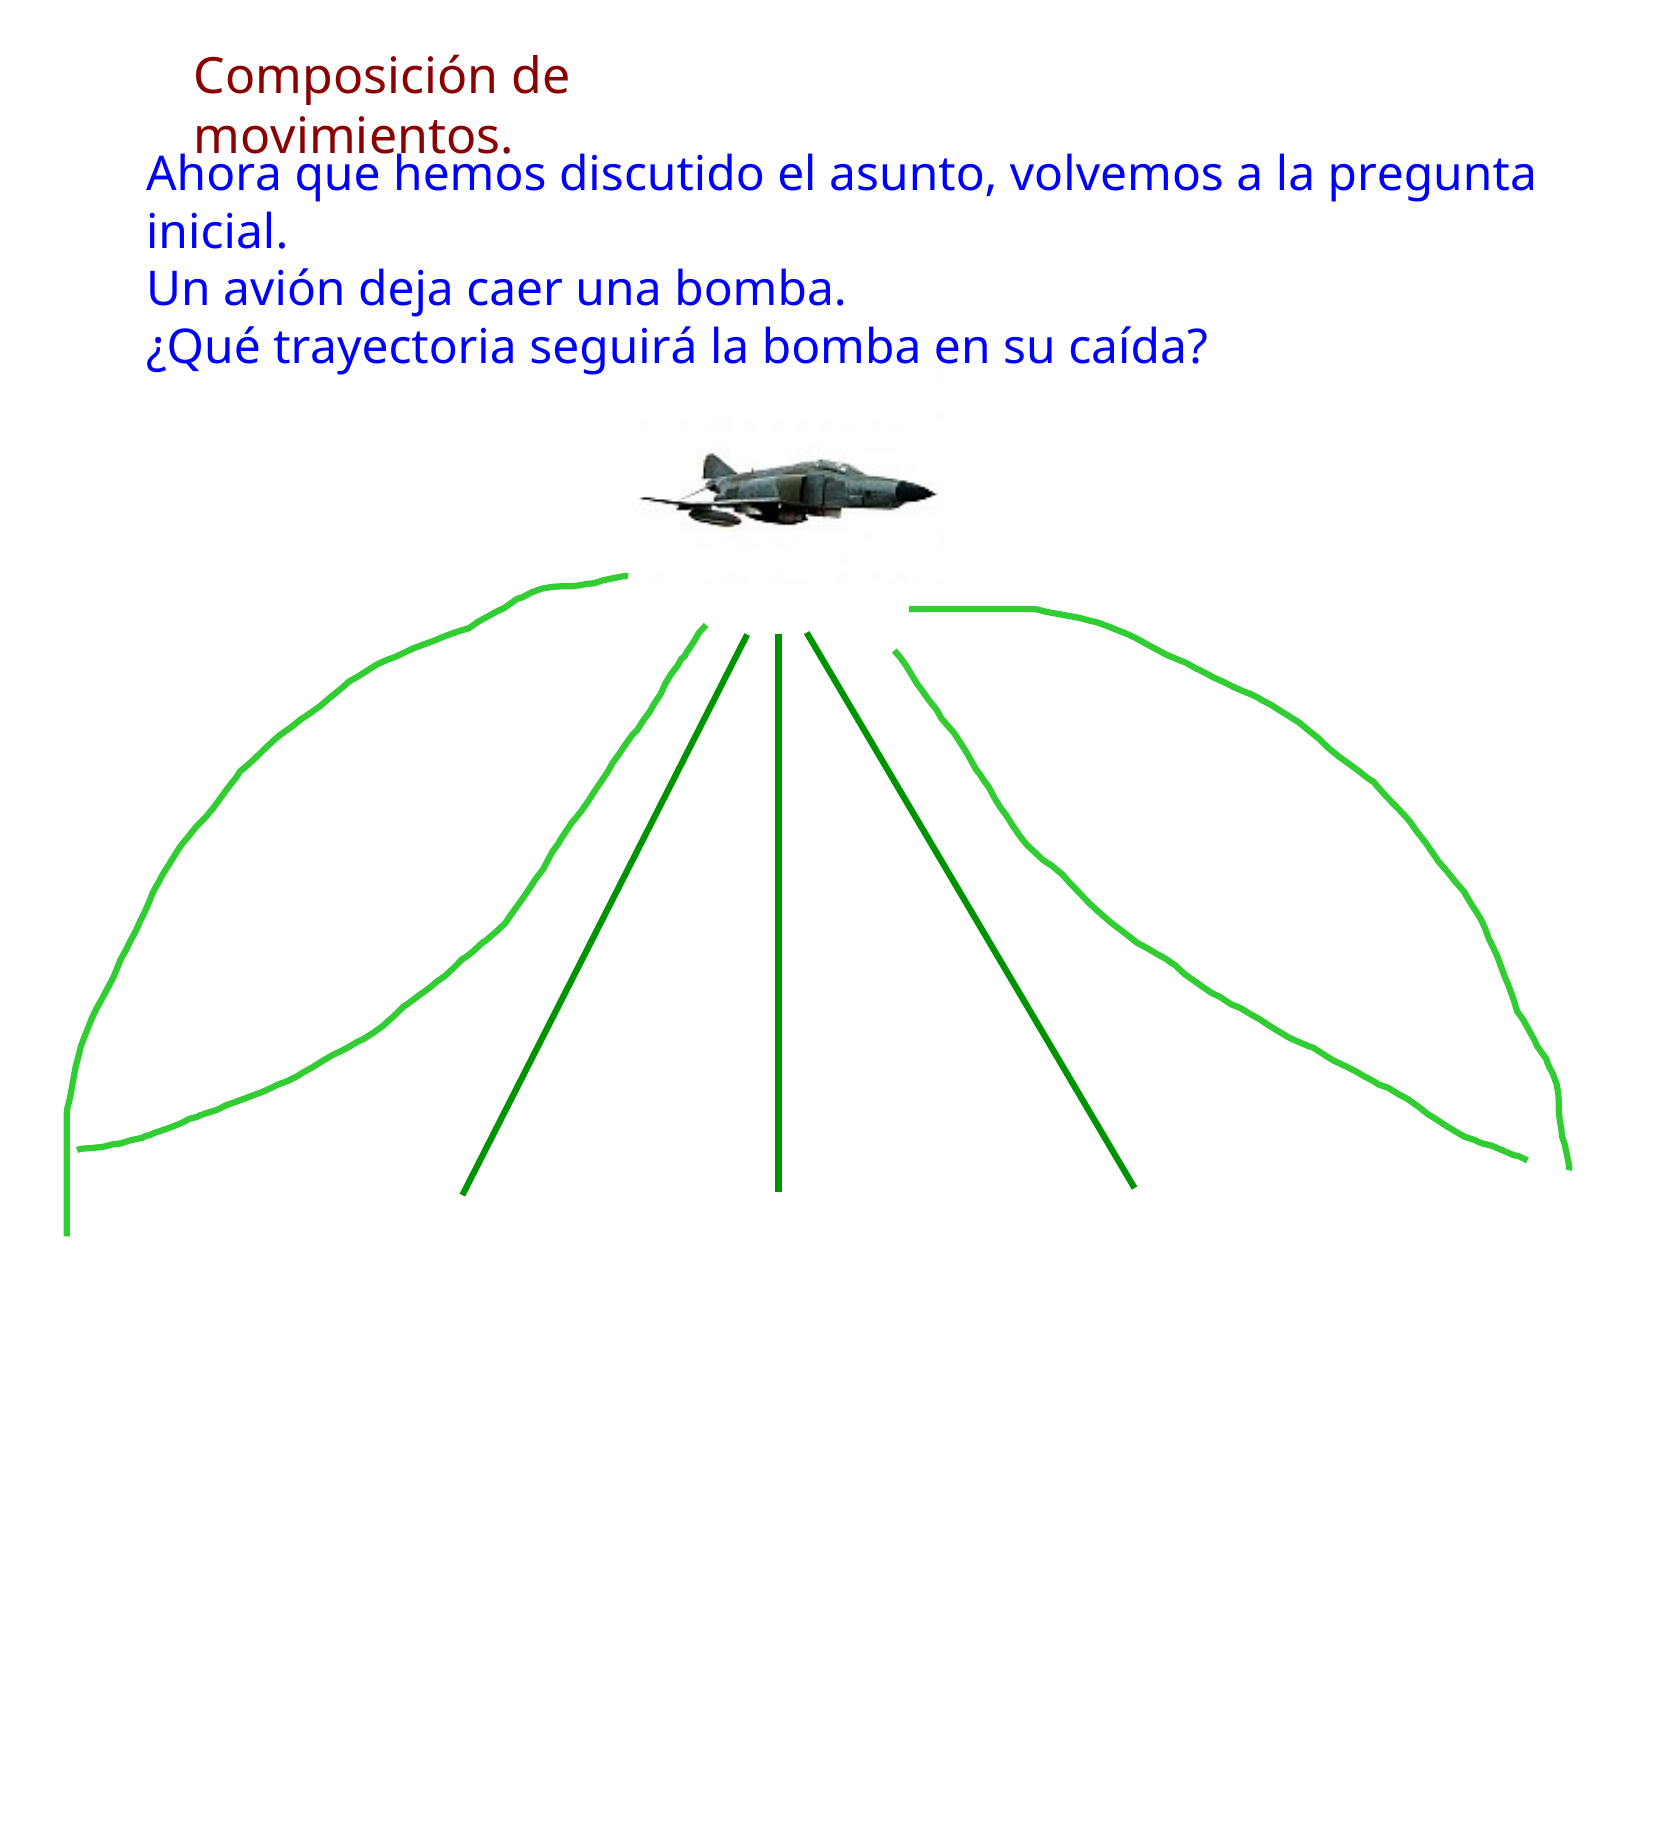

Composición de movimientos.
Ahora que hemos discutido el asunto, volvemos a la pregunta inicial.
Un avión deja caer una bomba.
¿Qué trayectoria seguirá la bomba en su caída?